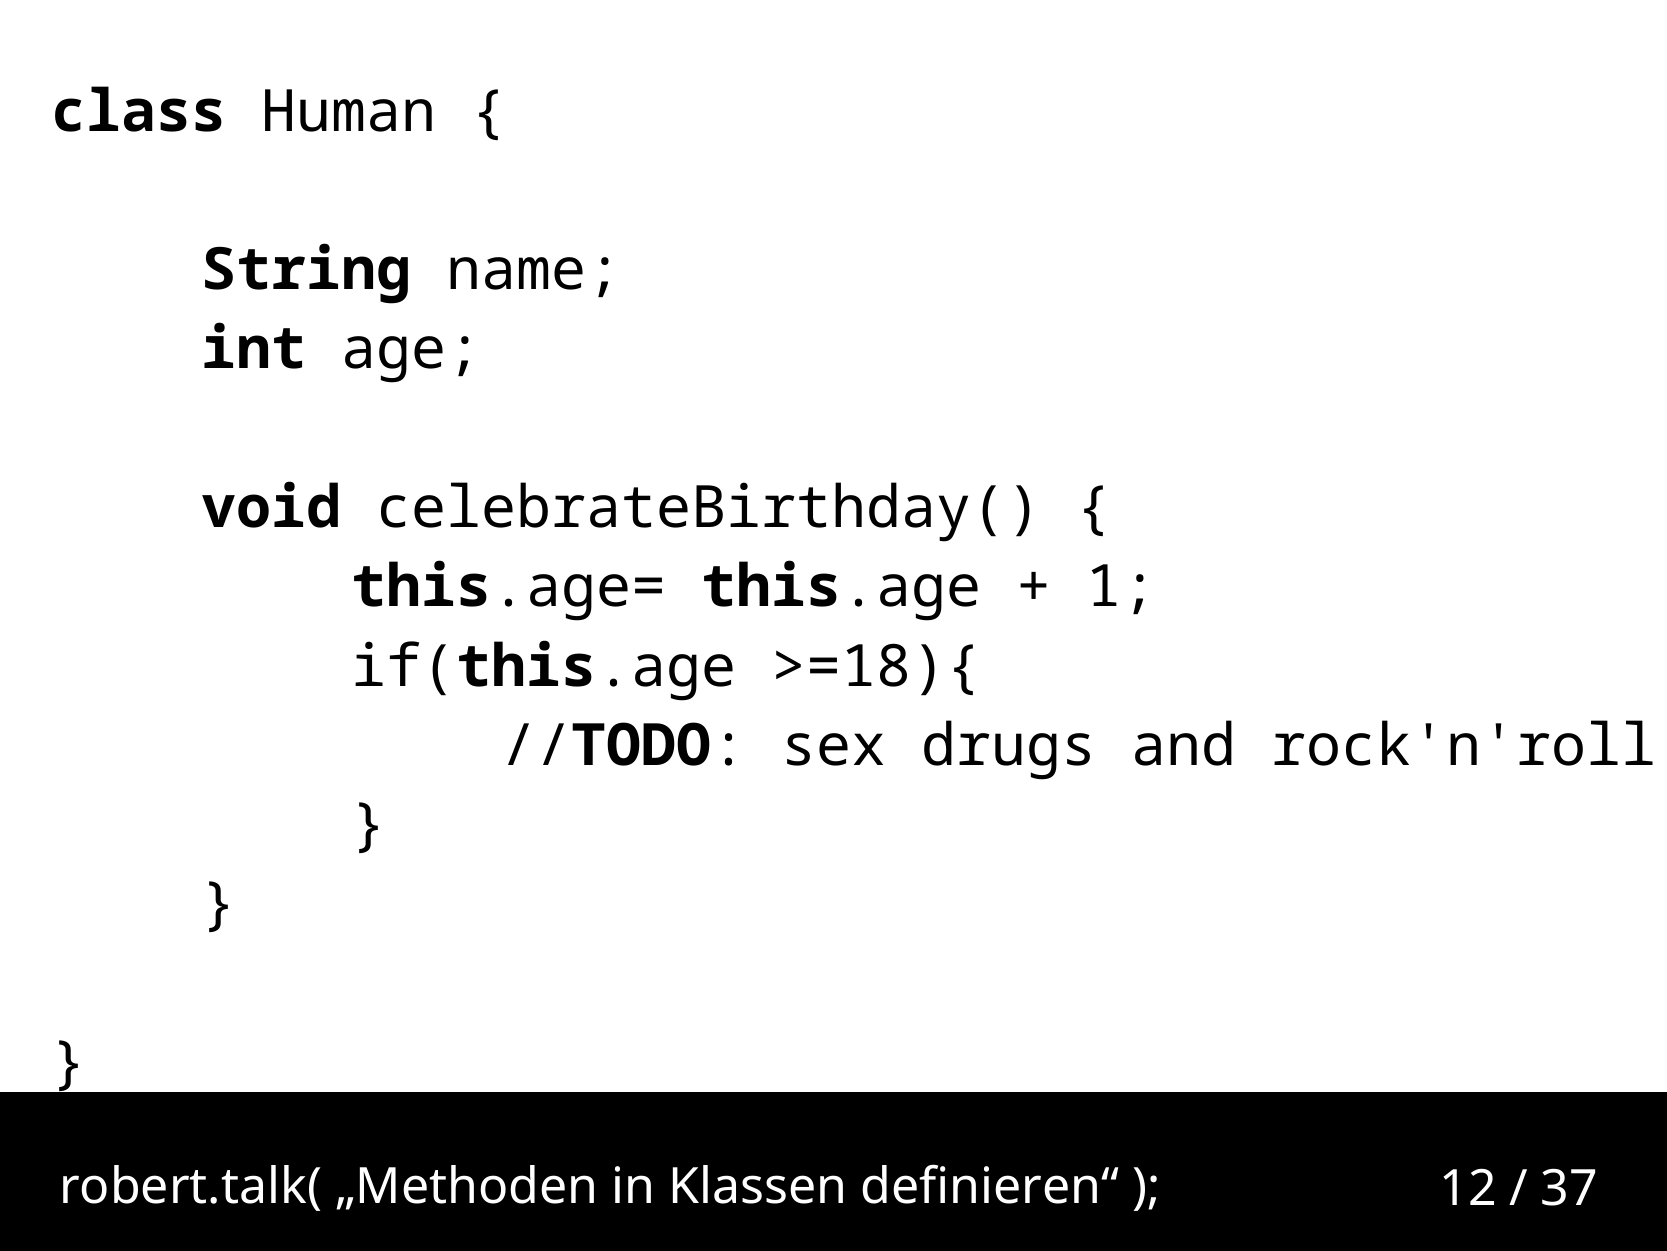

class Human {
	String name;
	int age;
	void celebrateBirthday() {
		this.age= this.age + 1;
		if(this.age >=18){
			//TODO: sex drugs and rock'n'roll
		}
	}
}
robert.talk( „Methoden in Klassen definieren“ );
12